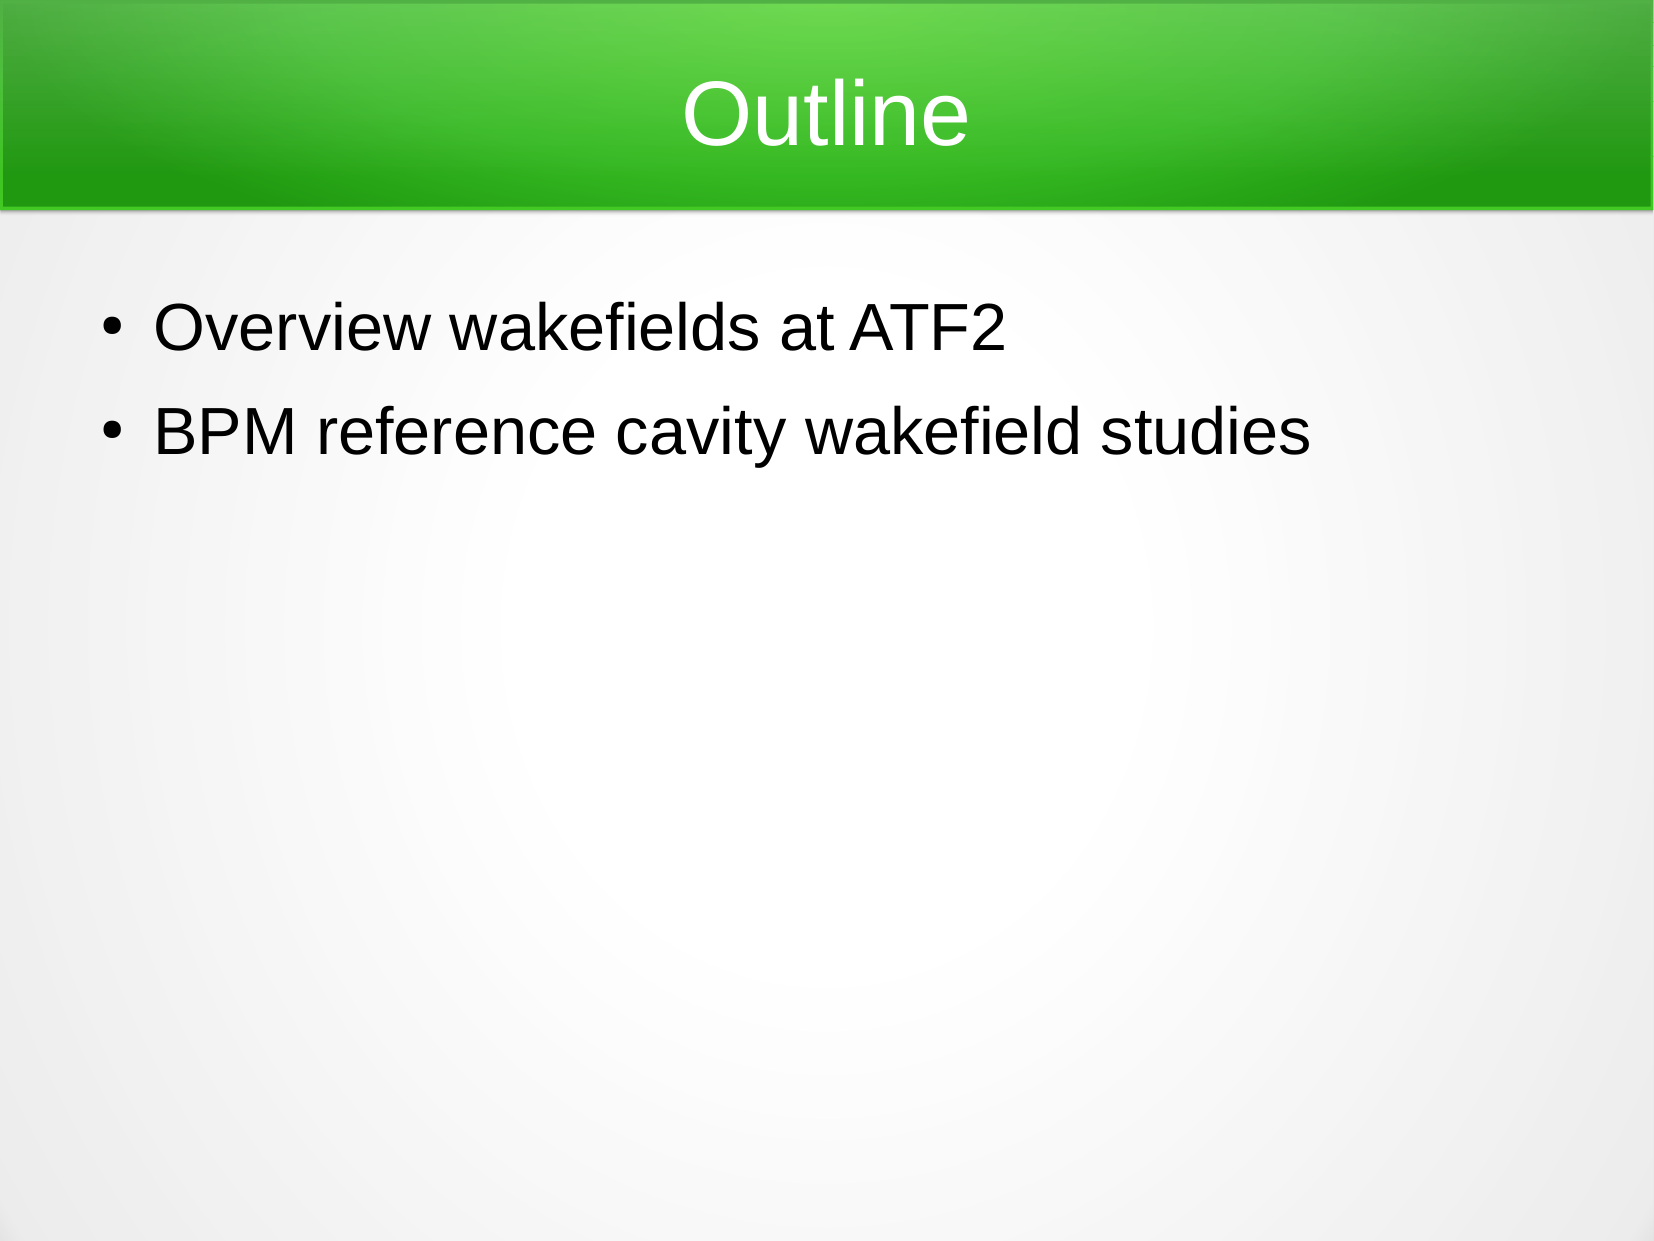

# Outline
Overview wakefields at ATF2
BPM reference cavity wakefield studies